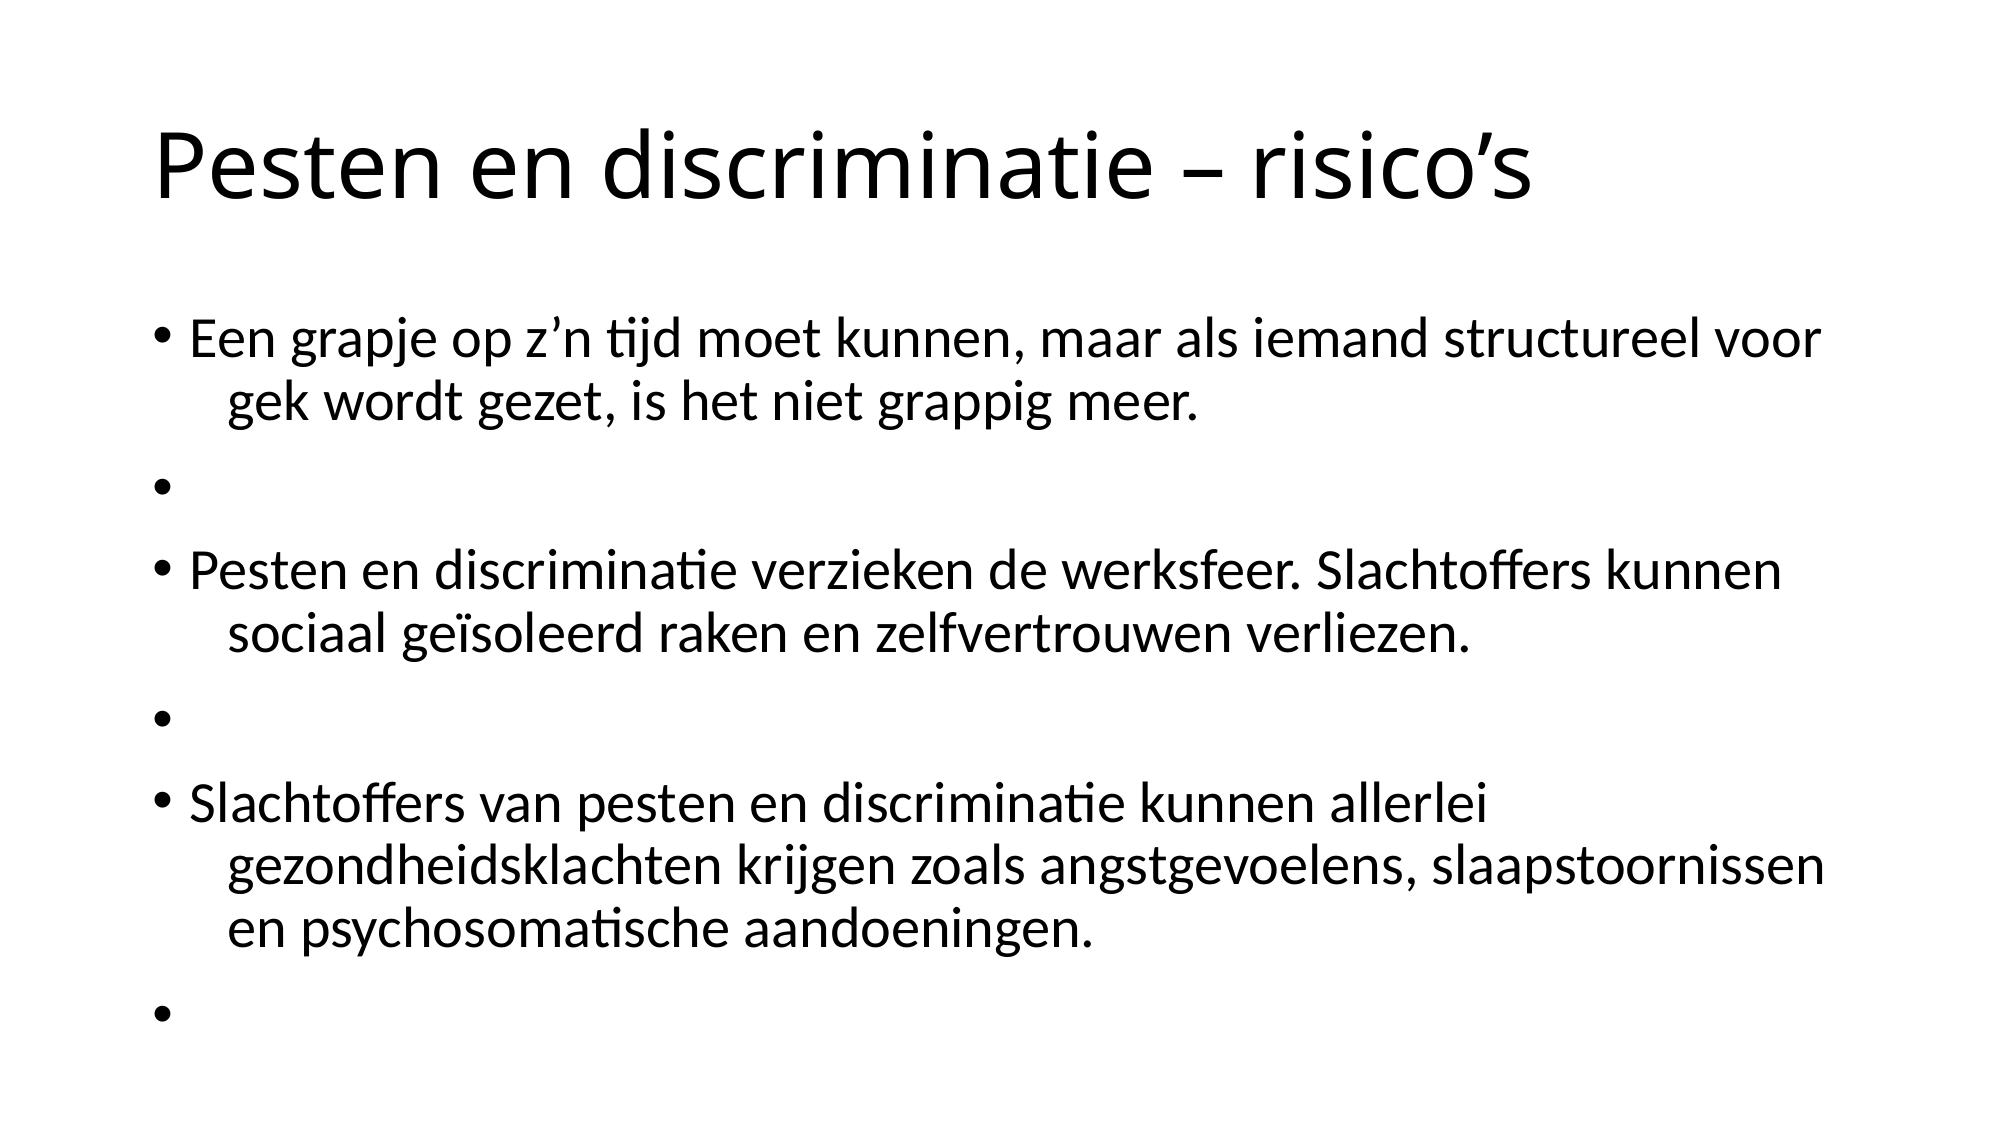

# Pesten en discriminatie – risico’s
Een grapje op z’n tijd moet kunnen, maar als iemand structureel voor gek wordt gezet, is het niet grappig meer.
Pesten en discriminatie verzieken de werksfeer. Slachtoffers kunnen sociaal geïsoleerd raken en zelfvertrouwen verliezen.
Slachtoffers van pesten en discriminatie kunnen allerlei gezondheidsklachten krijgen zoals angstgevoelens, slaapstoornissen en psychosomatische aandoeningen.